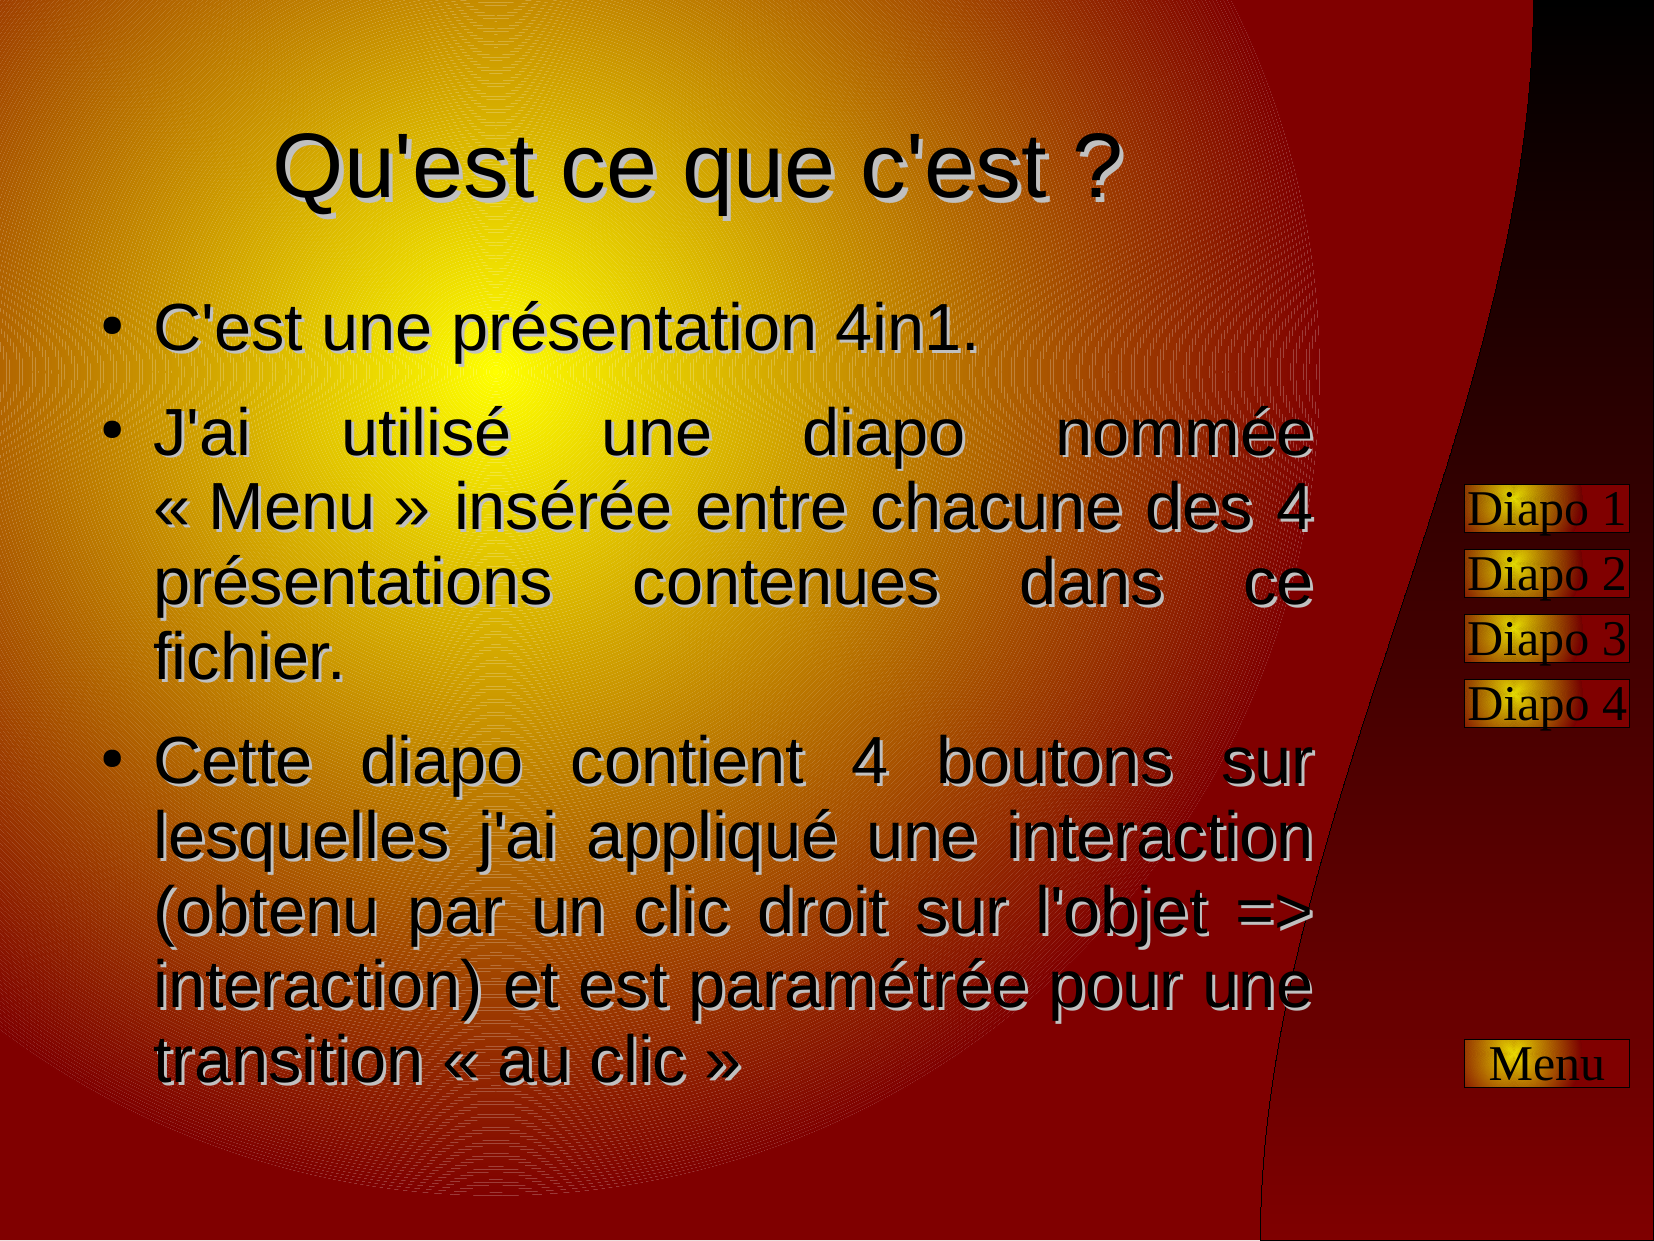

# Qu'est ce que c'est ?
C'est une présentation 4in1.
J'ai utilisé une diapo nommée « Menu » insérée entre chacune des 4 présentations contenues dans ce fichier.
Cette diapo contient 4 boutons sur lesquelles j'ai appliqué une interaction (obtenu par un clic droit sur l'objet => interaction) et est paramétrée pour une transition « au clic »